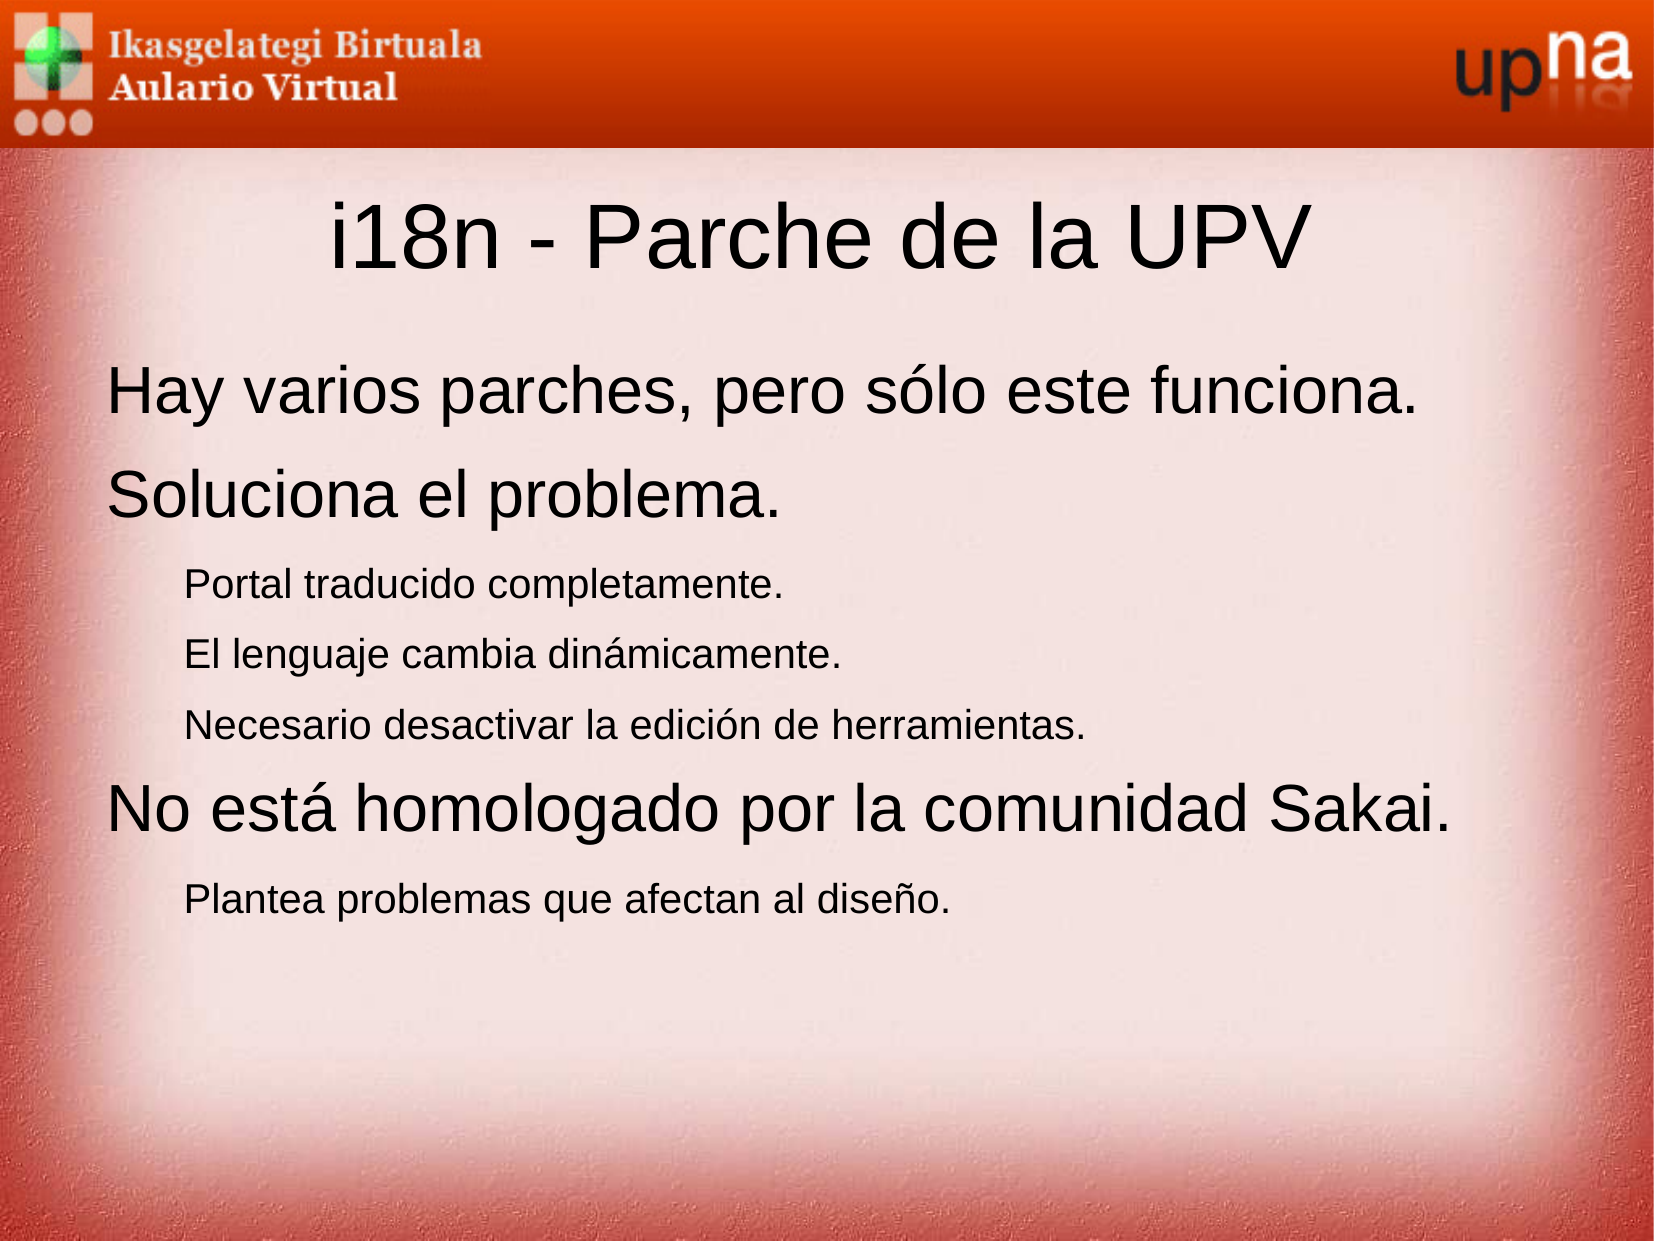

# i18n - Parche de la UPV
Hay varios parches, pero sólo este funciona.
Soluciona el problema.
Portal traducido completamente.
El lenguaje cambia dinámicamente.
Necesario desactivar la edición de herramientas.
No está homologado por la comunidad Sakai.
Plantea problemas que afectan al diseño.